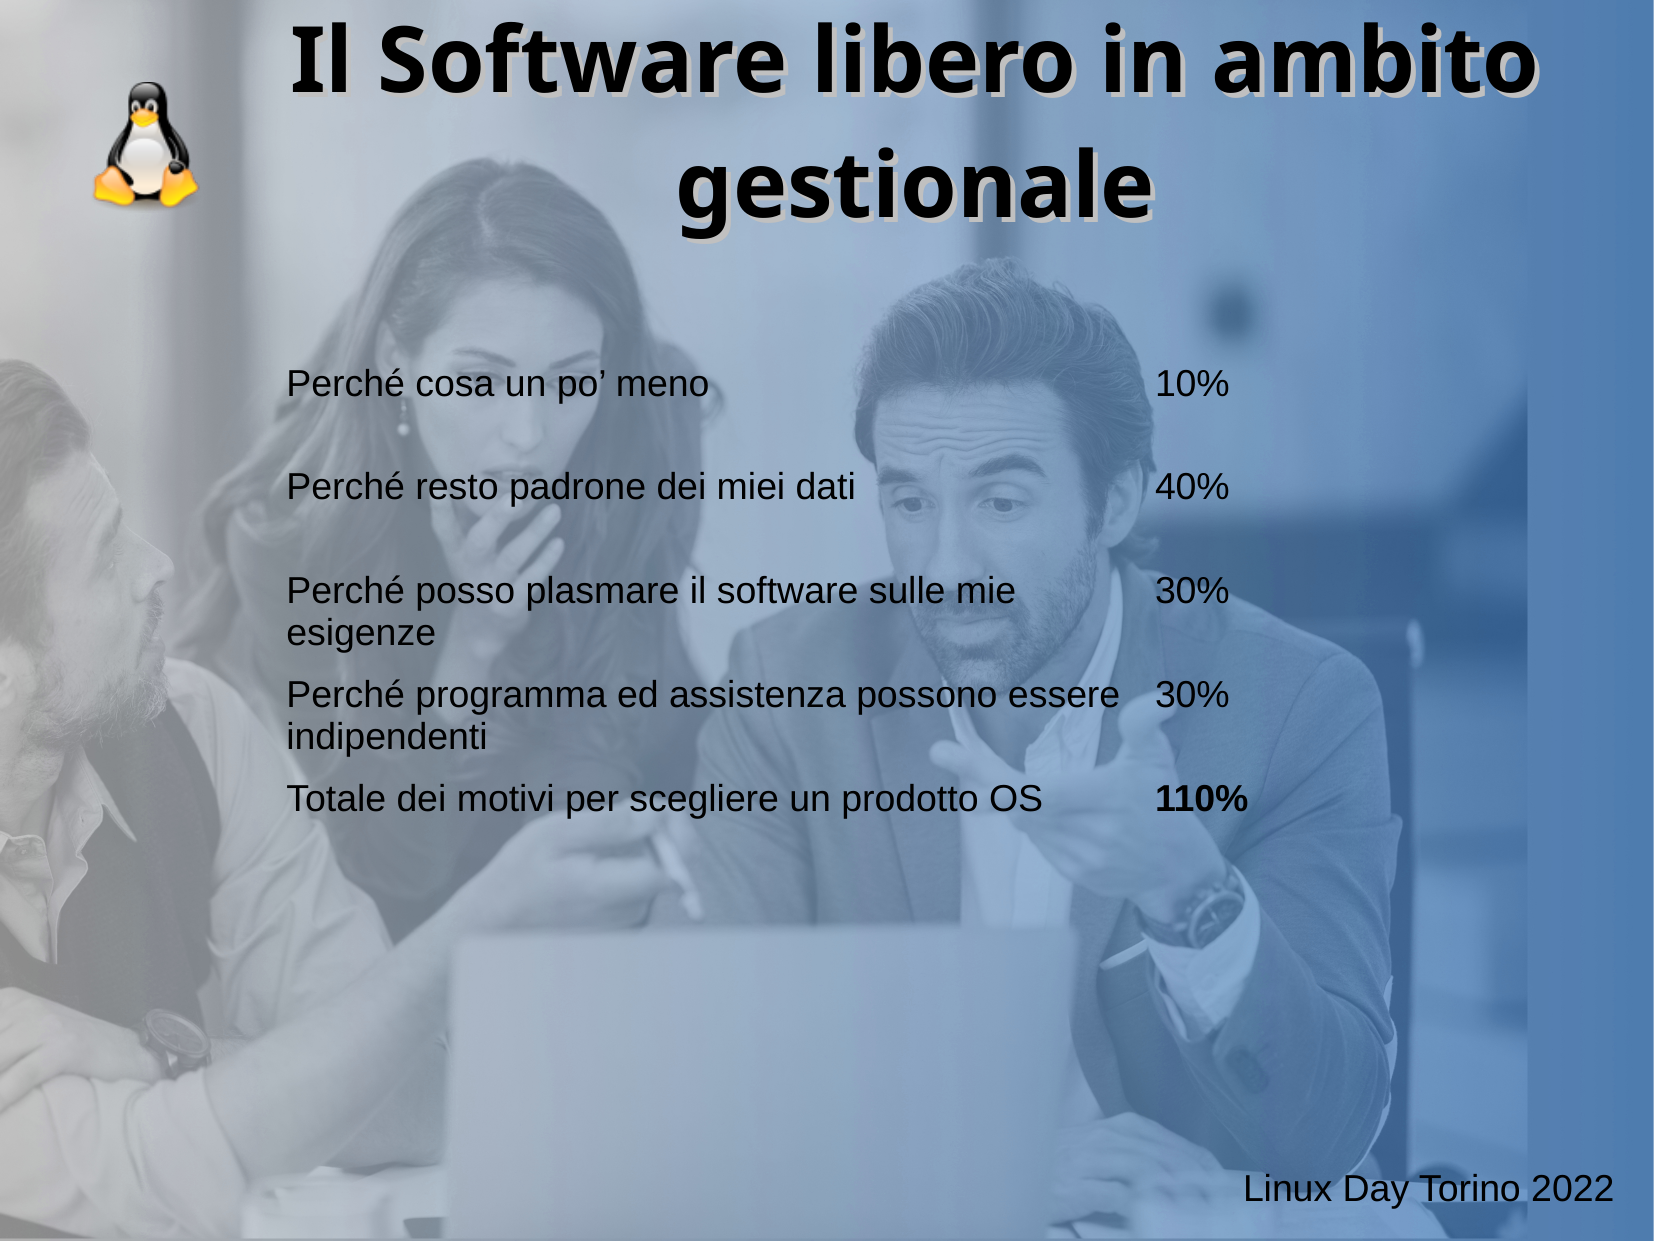

# Il Software libero in ambito gestionale
| Perché cosa un po’ meno | 10% |
| --- | --- |
| Perché resto padrone dei miei dati | 40% |
| Perché posso plasmare il software sulle mie esigenze | 30% |
| Perché programma ed assistenza possono essere indipendenti | 30% |
| Totale dei motivi per scegliere un prodotto OS | 110% |
Linux Day Torino 2022